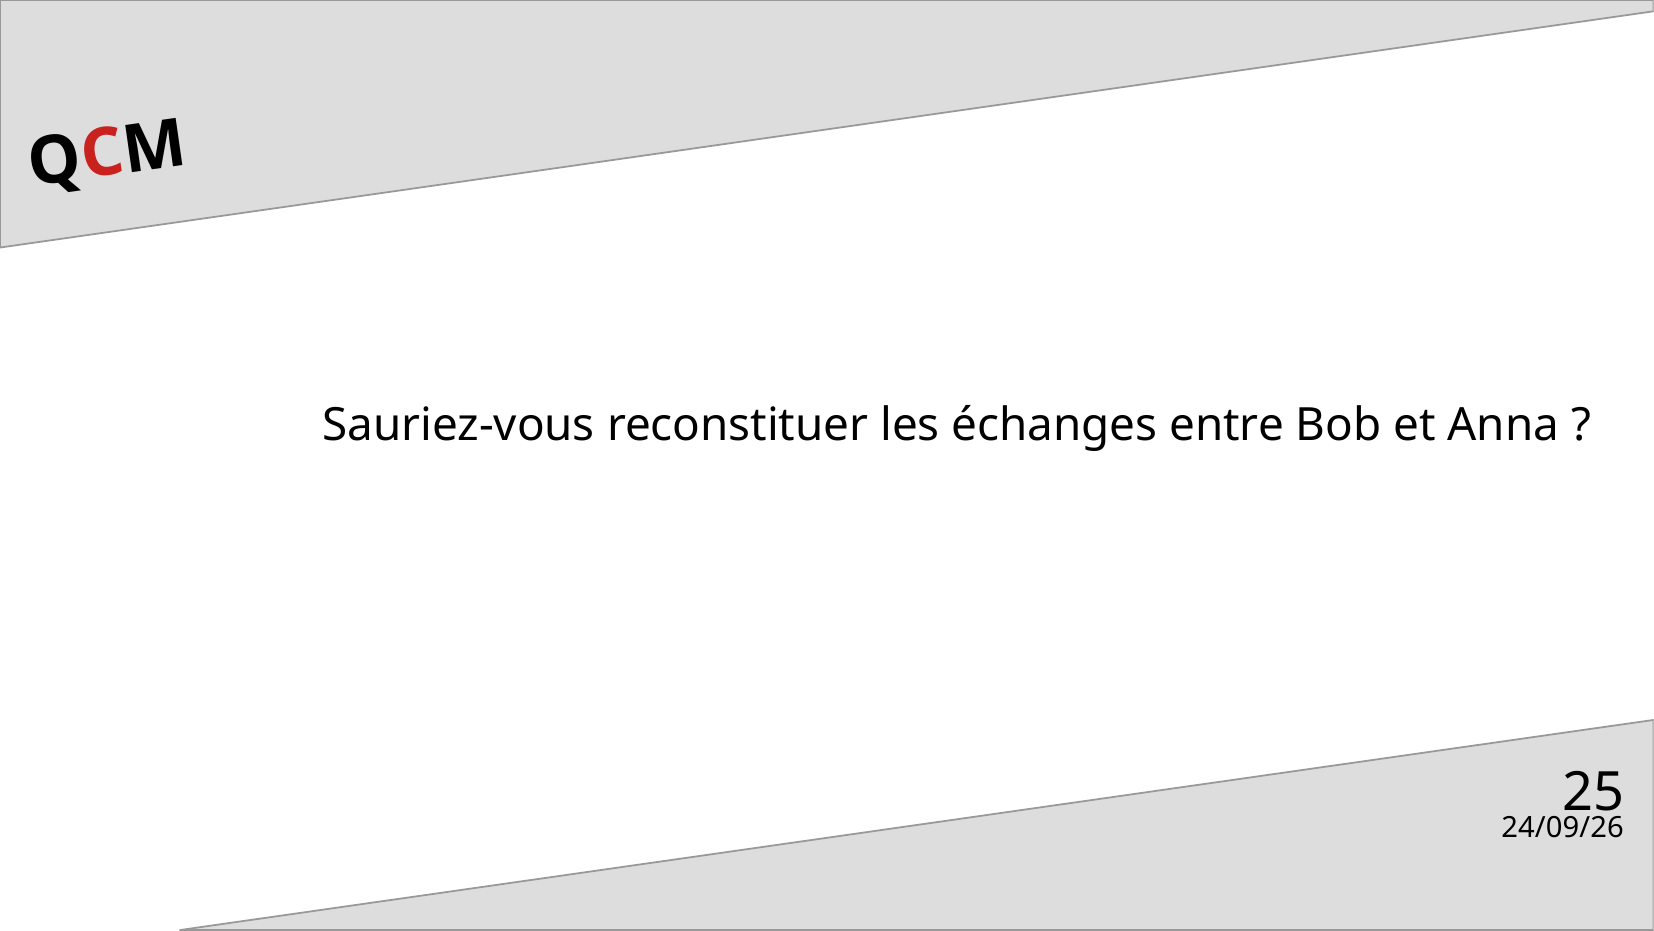

# QCM
Sauriez-vous reconstituer les échanges entre Bob et Anna ?
25